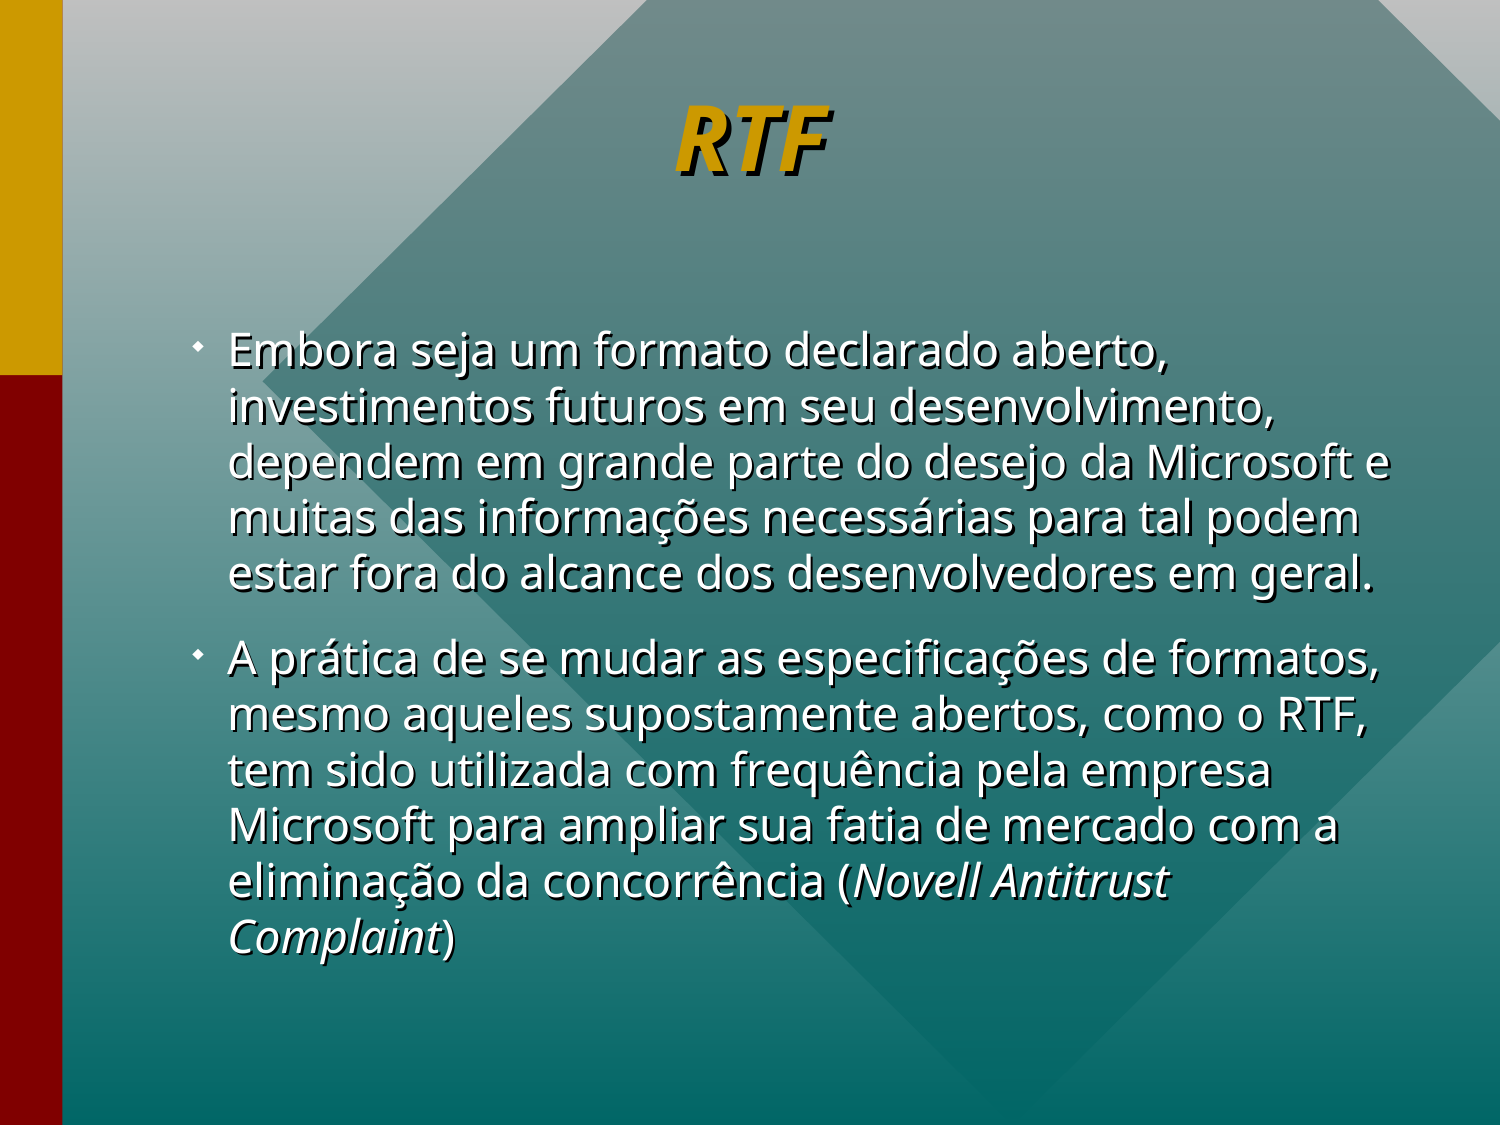

# RTF
Embora seja um formato declarado aberto, investimentos futuros em seu desenvolvimento, dependem em grande parte do desejo da Microsoft e muitas das informações necessárias para tal podem estar fora do alcance dos desenvolvedores em geral.
A prática de se mudar as especificações de formatos, mesmo aqueles supostamente abertos, como o RTF, tem sido utilizada com frequência pela empresa Microsoft para ampliar sua fatia de mercado com a eliminação da concorrência (Novell Antitrust Complaint)